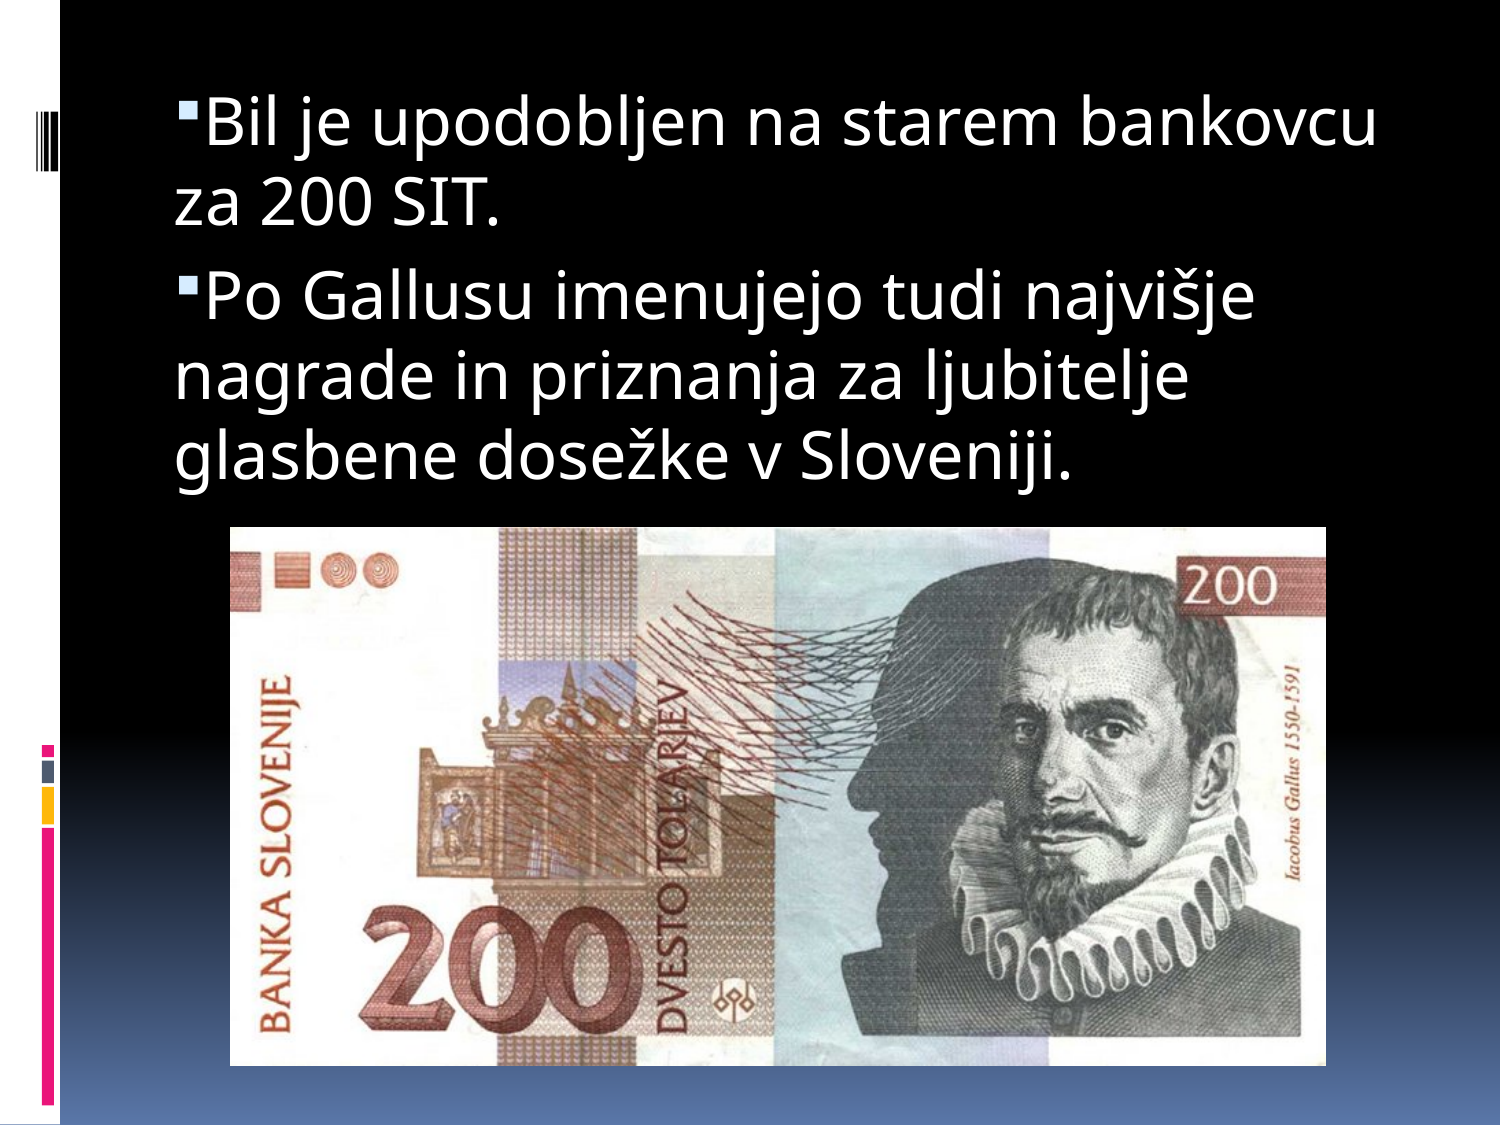

# Bil je upodobljen na starem bankovcu za 200 SIT.
Po Gallusu imenujejo tudi najvišje nagrade in priznanja za ljubitelje glasbene dosežke v Sloveniji.